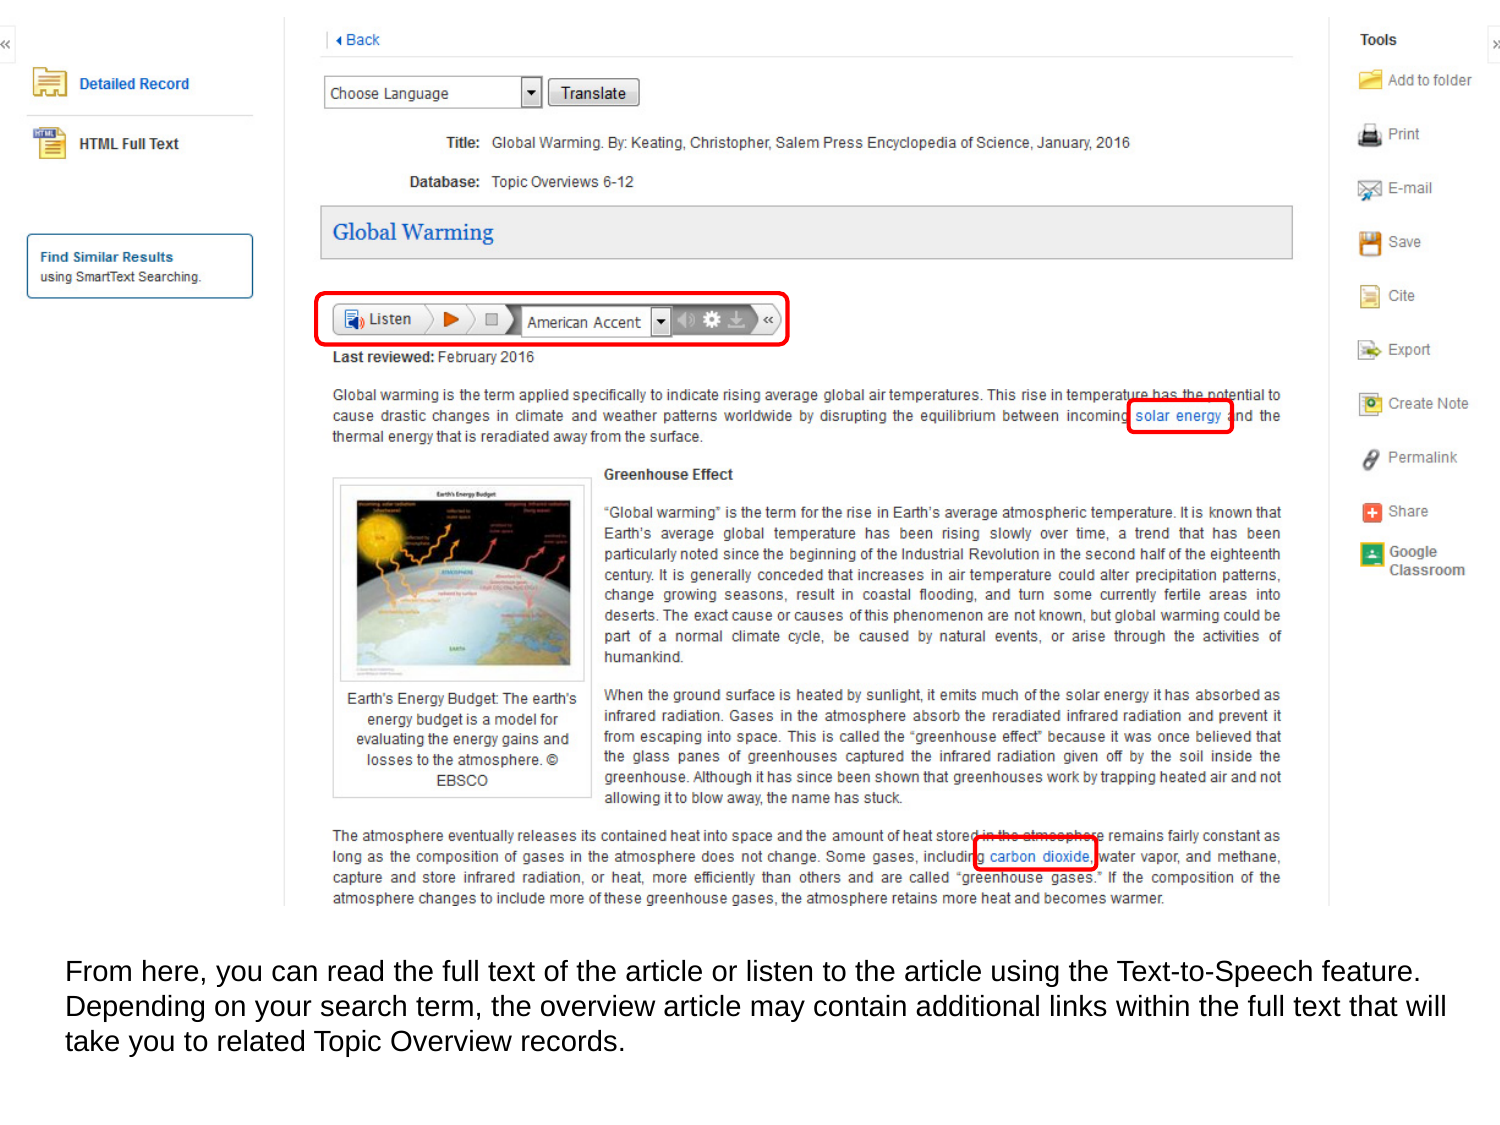

From here, you can read the full text of the article or listen to the article using the Text-to-Speech feature. Depending on your search term, the overview article may contain additional links within the full text that will take you to related Topic Overview records.